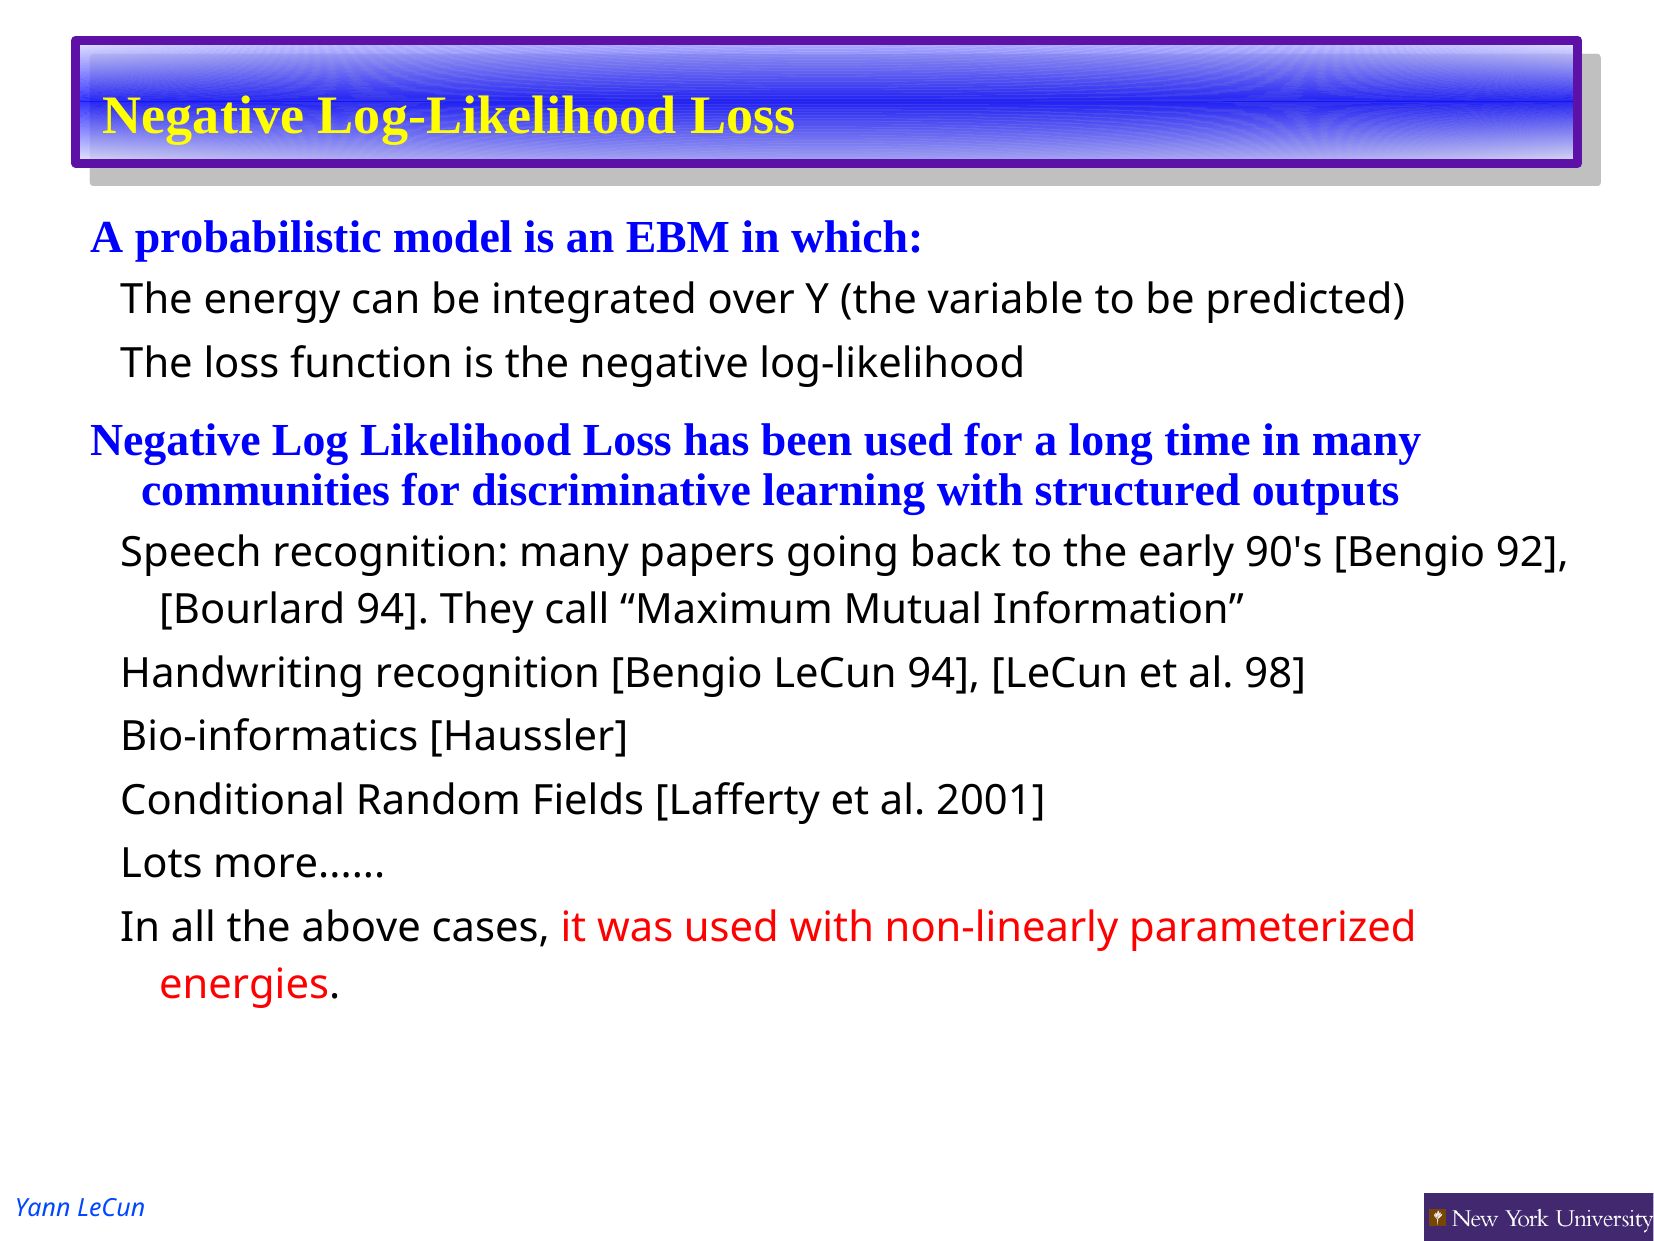

# Negative Log-Likelihood Loss
A probabilistic model is an EBM in which:
The energy can be integrated over Y (the variable to be predicted)
The loss function is the negative log-likelihood
Negative Log Likelihood Loss has been used for a long time in many communities for discriminative learning with structured outputs
Speech recognition: many papers going back to the early 90's [Bengio 92], [Bourlard 94]. They call “Maximum Mutual Information”
Handwriting recognition [Bengio LeCun 94], [LeCun et al. 98]
Bio-informatics [Haussler]
Conditional Random Fields [Lafferty et al. 2001]
Lots more......
In all the above cases, it was used with non-linearly parameterized energies.